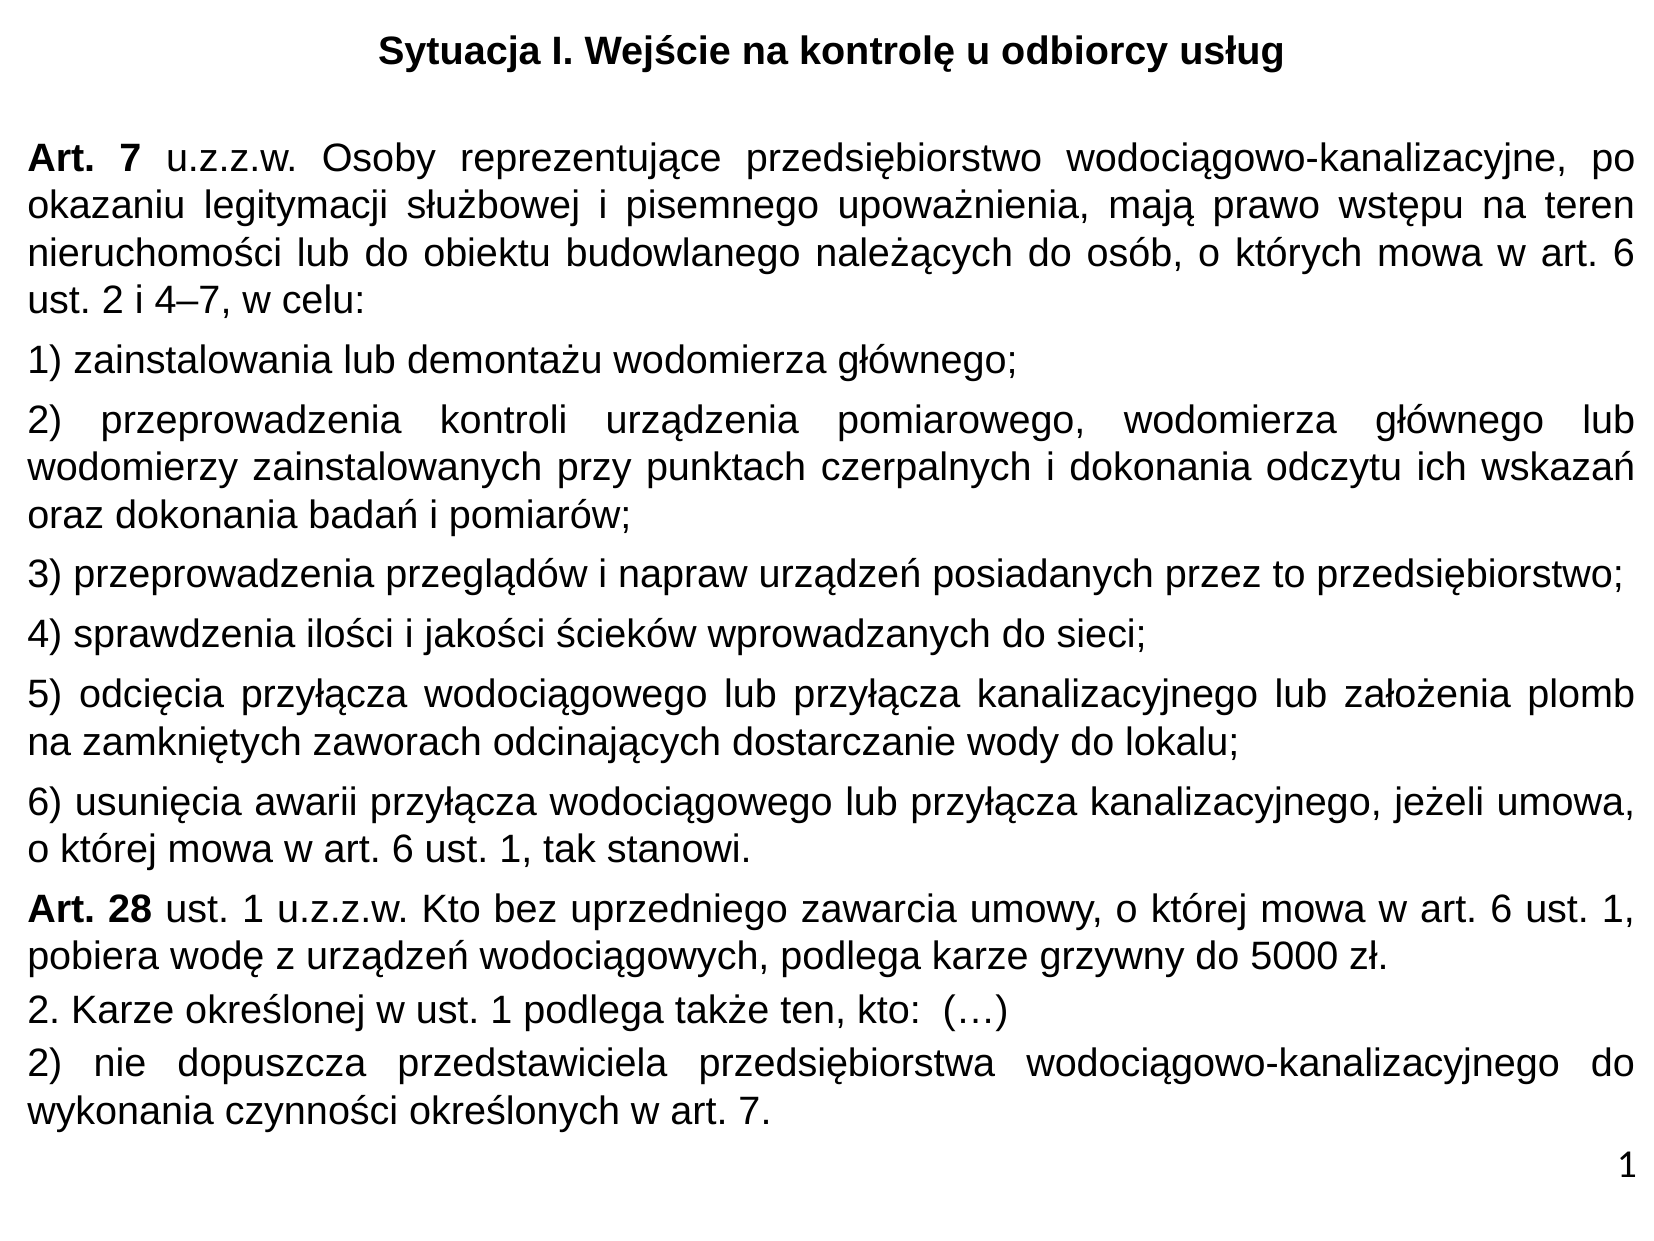

# Sytuacja I. Wejście na kontrolę u odbiorcy usług
Art. 7 u.z.z.w. Osoby reprezentujące przedsiębiorstwo wodociągowo-kanalizacyjne, po okazaniu legitymacji służbowej i pisemnego upoważnienia, mają prawo wstępu na teren nieruchomości lub do obiektu budowlanego należących do osób, o których mowa w art. 6 ust. 2 i 4–7, w celu:
1) zainstalowania lub demontażu wodomierza głównego;
2) przeprowadzenia kontroli urządzenia pomiarowego, wodomierza głównego lub wodomierzy zainstalowanych przy punktach czerpalnych i dokonania odczytu ich wskazań oraz dokonania badań i pomiarów;
3) przeprowadzenia przeglądów i napraw urządzeń posiadanych przez to przedsiębiorstwo;
4) sprawdzenia ilości i jakości ścieków wprowadzanych do sieci;
5) odcięcia przyłącza wodociągowego lub przyłącza kanalizacyjnego lub założenia plomb na zamkniętych zaworach odcinających dostarczanie wody do lokalu;
6) usunięcia awarii przyłącza wodociągowego lub przyłącza kanalizacyjnego, jeżeli umowa, o której mowa w art. 6 ust. 1, tak stanowi.
Art. 28 ust. 1 u.z.z.w. Kto bez uprzedniego zawarcia umowy, o której mowa w art. 6 ust. 1, pobiera wodę z urządzeń wodociągowych, podlega karze grzywny do 5000 zł.
2. Karze określonej w ust. 1 podlega także ten, kto: (…)
2) nie dopuszcza przedstawiciela przedsiębiorstwa wodociągowo-kanalizacyjnego do wykonania czynności określonych w art. 7.
1